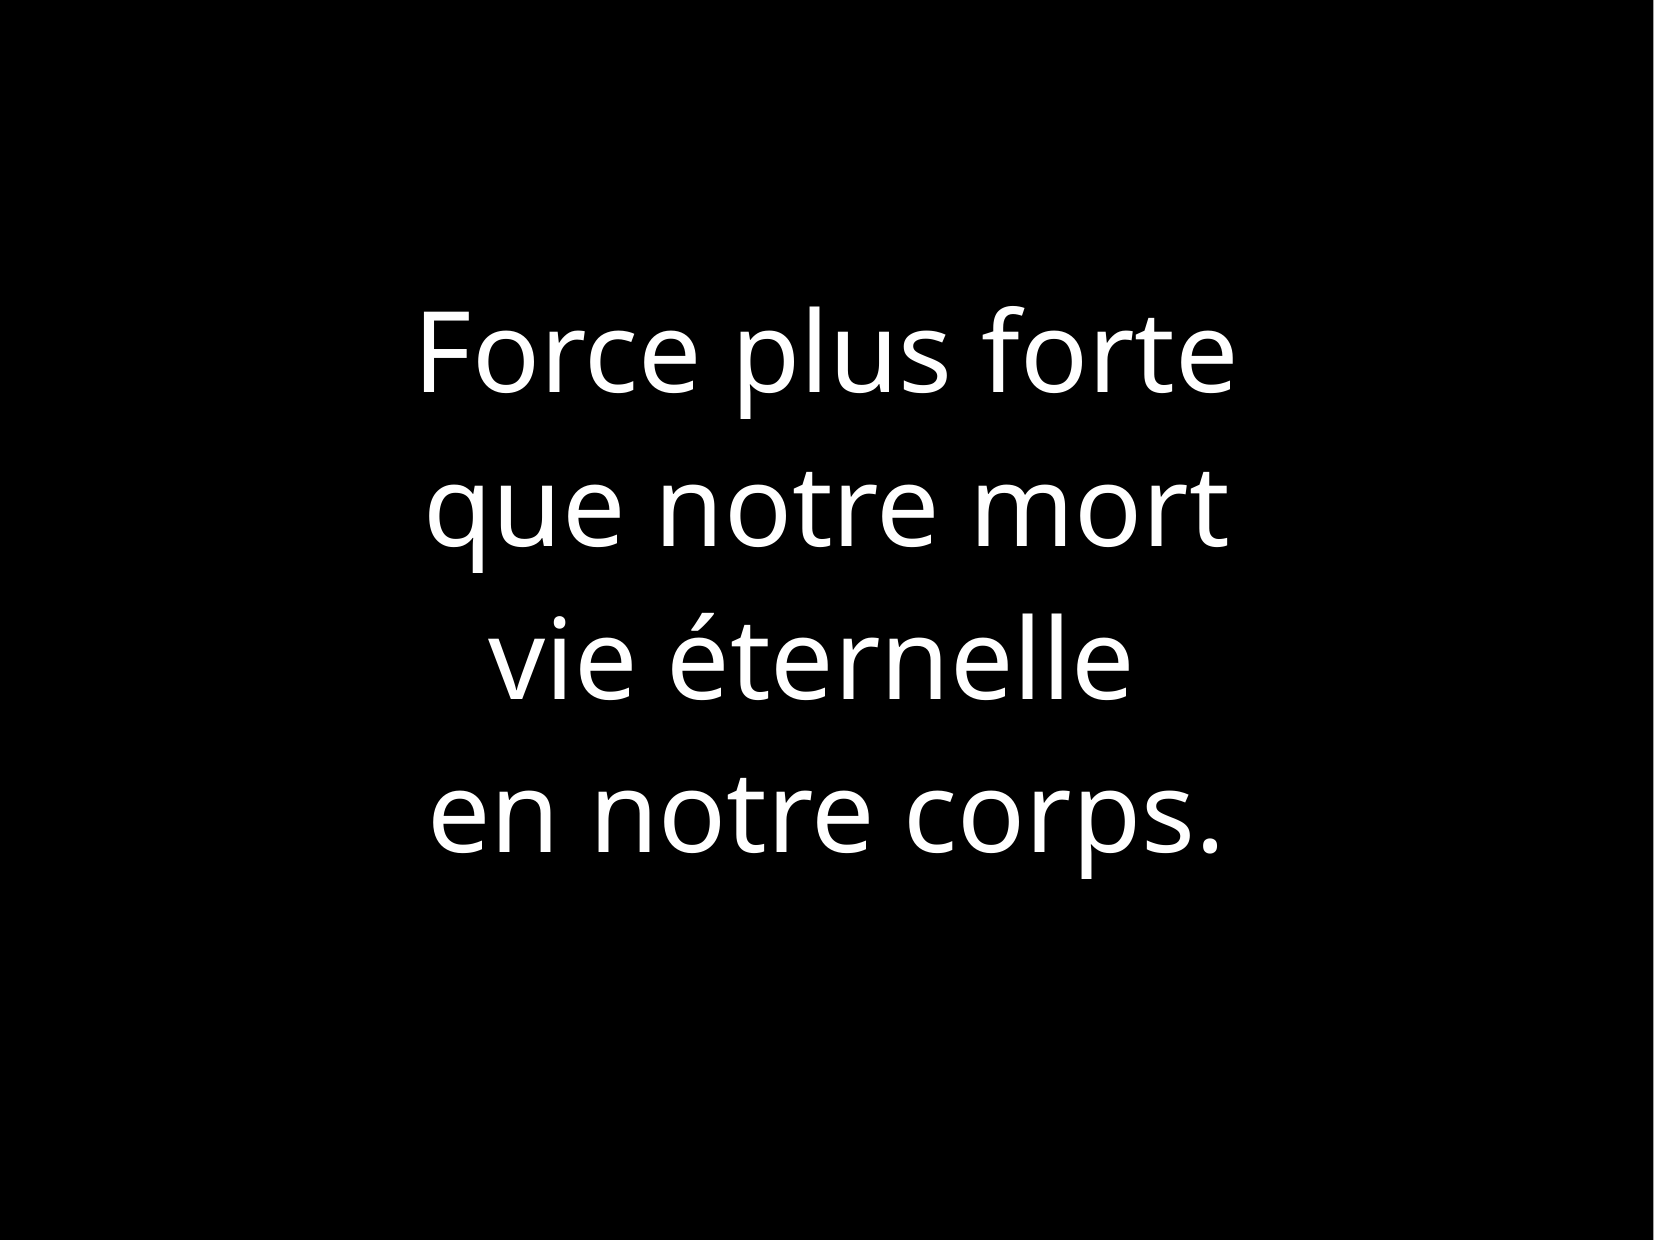

# Force plus forte
que notre mort
vie éternelle
en notre corps.